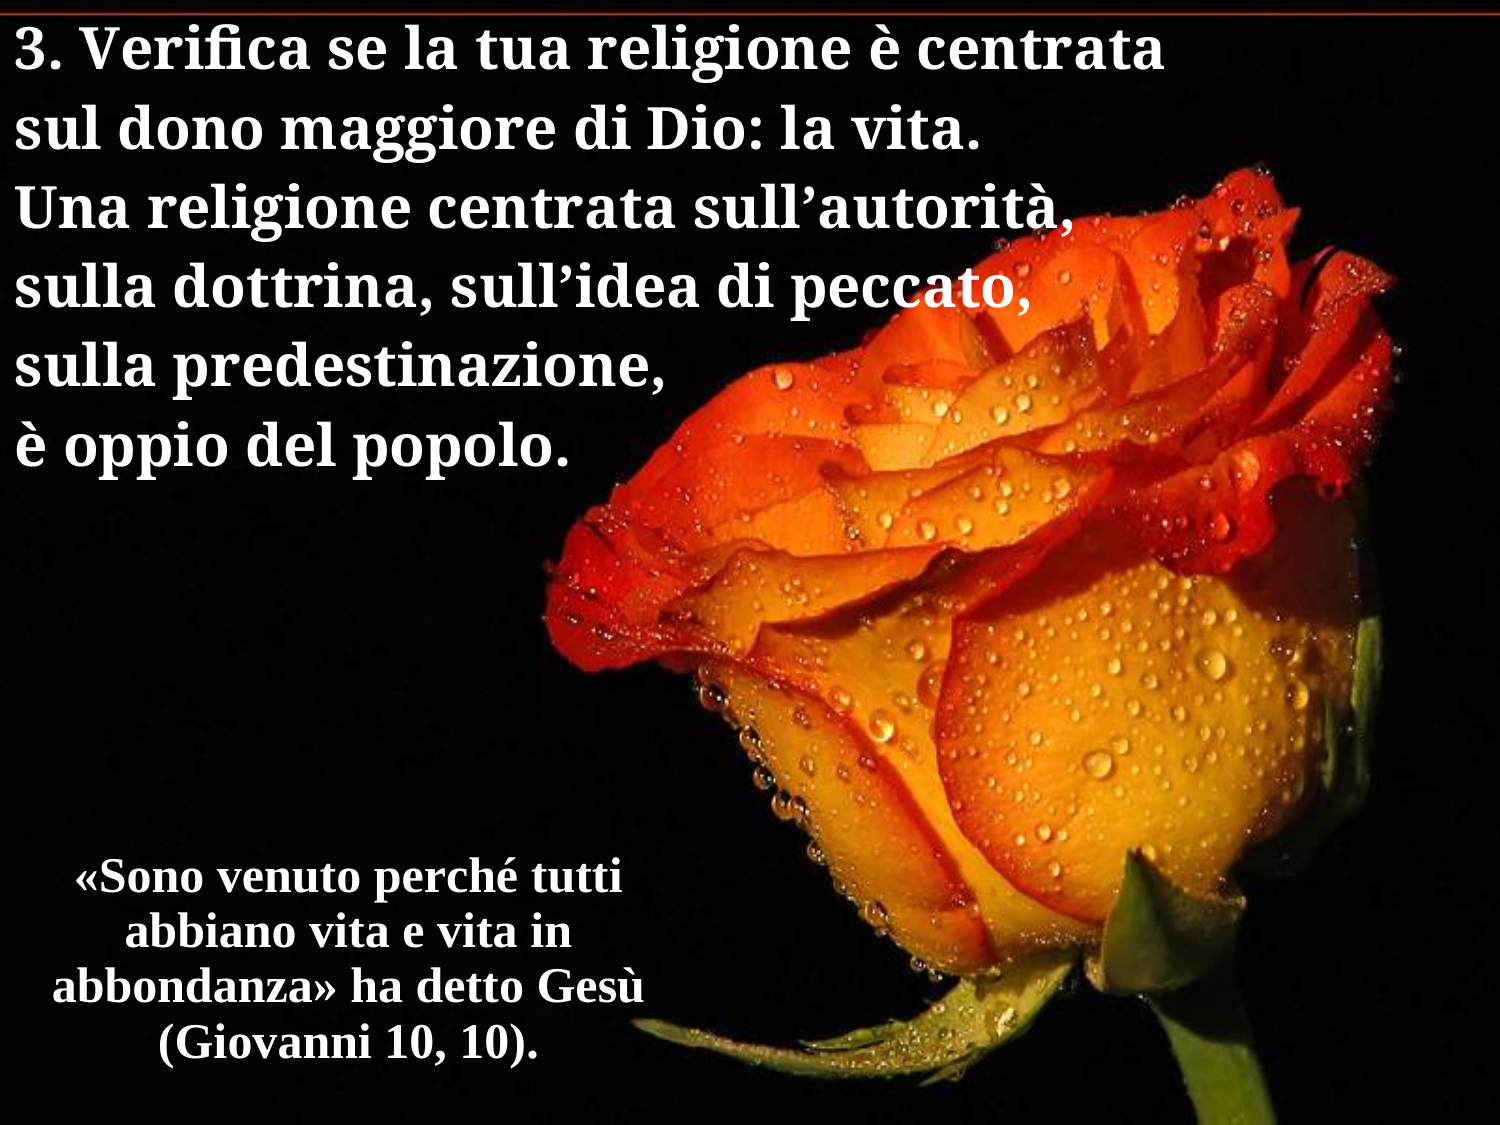

3. Verifica se la tua religione è centrata
sul dono maggiore di Dio: la vita.
Una religione centrata sull’autorità,
sulla dottrina, sull’idea di peccato,
sulla predestinazione,
è oppio del popolo.
«Sono venuto perché tutti abbiano vita e vita in abbondanza» ha detto Gesù (Giovanni 10, 10).